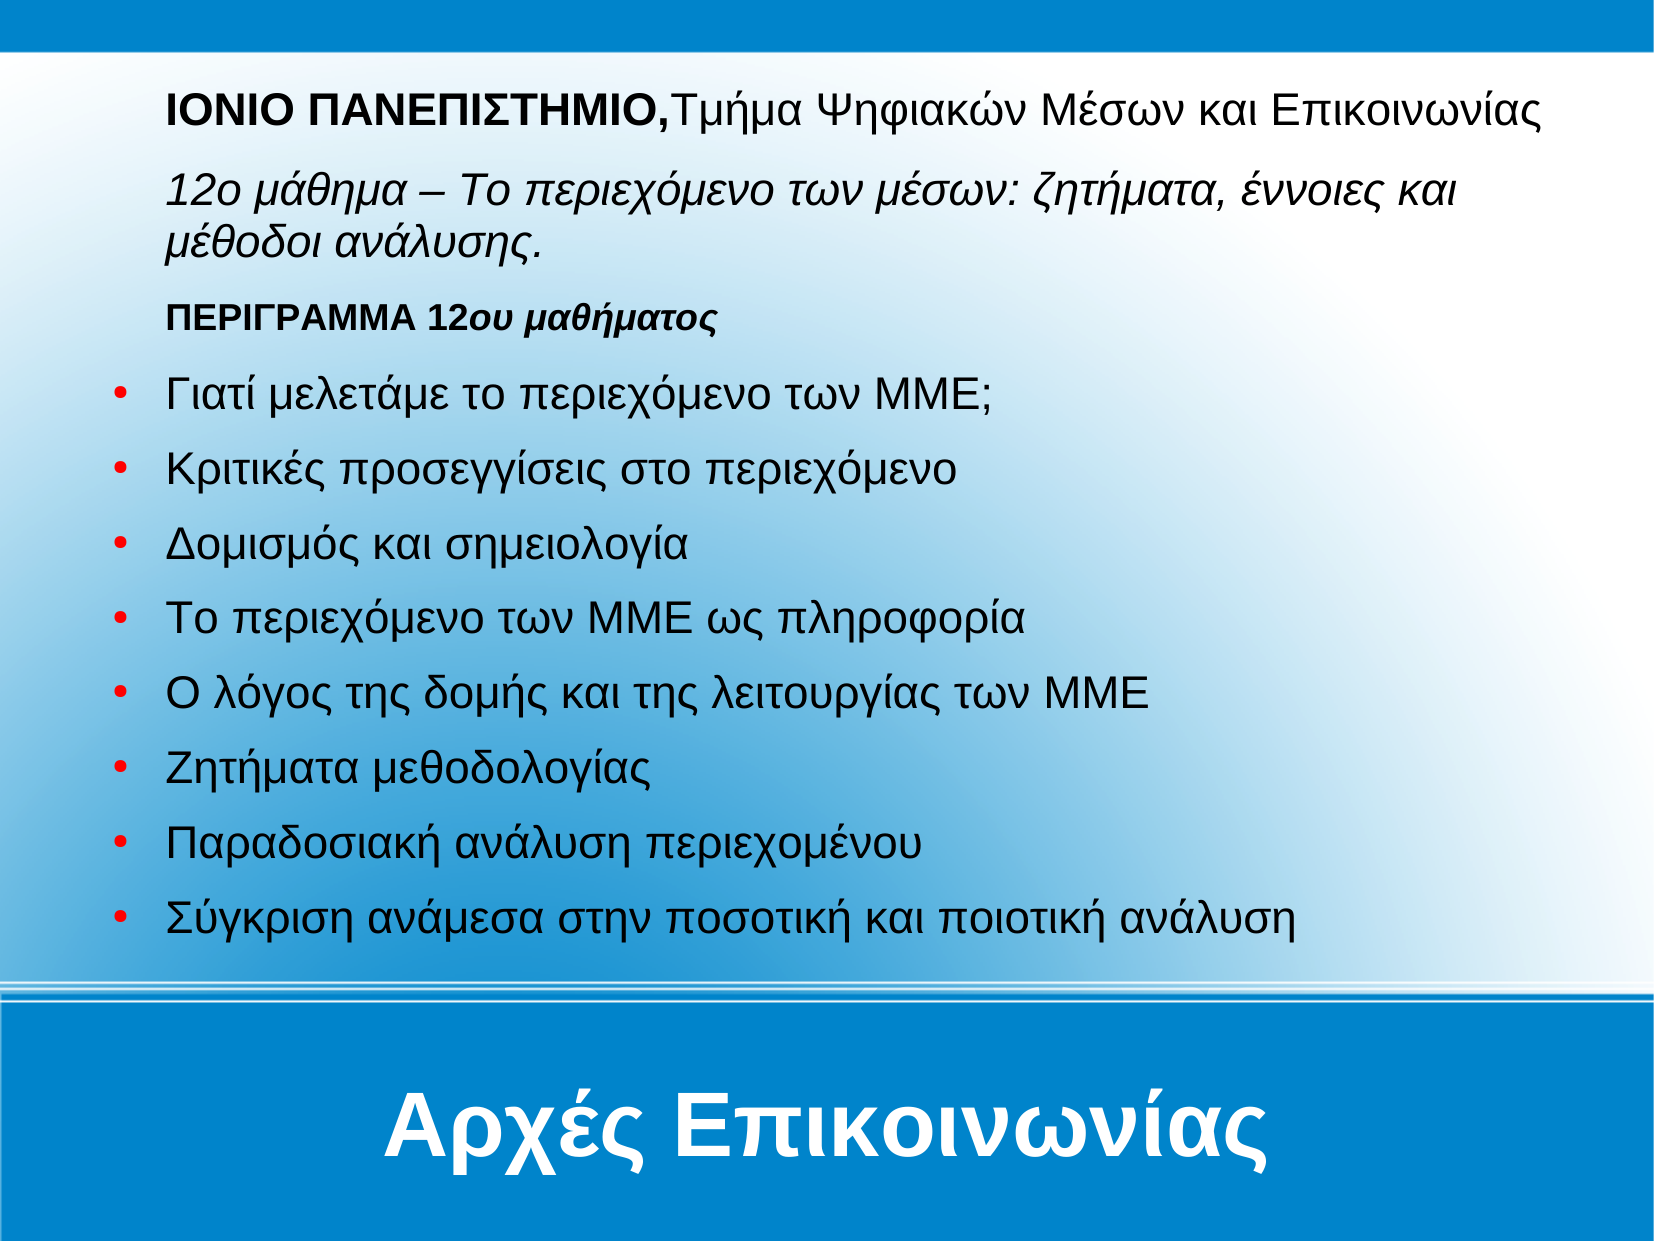

ΙΟΝΙΟ ΠΑΝΕΠΙΣΤΗΜΙΟ,Τμήμα Ψηφιακών Μέσων και Επικοινωνίας
12ο μάθημα – Το περιεχόμενο των μέσων: ζητήματα, έννοιες και μέθοδοι ανάλυσης.
ΠΕΡΙΓΡΑΜΜΑ 12ου μαθήματος
Γιατί μελετάμε το περιεχόμενο των ΜΜΕ;
Κριτικές προσεγγίσεις στο περιεχόμενο
Δομισμός και σημειολογία
Το περιεχόμενο των ΜΜΕ ως πληροφορία
Ο λόγος της δομής και της λειτουργίας των ΜΜΕ
Ζητήματα μεθοδολογίας
Παραδοσιακή ανάλυση περιεχομένου
Σύγκριση ανάμεσα στην ποσοτική και ποιοτική ανάλυση
# Αρχές Επικοινωνίας